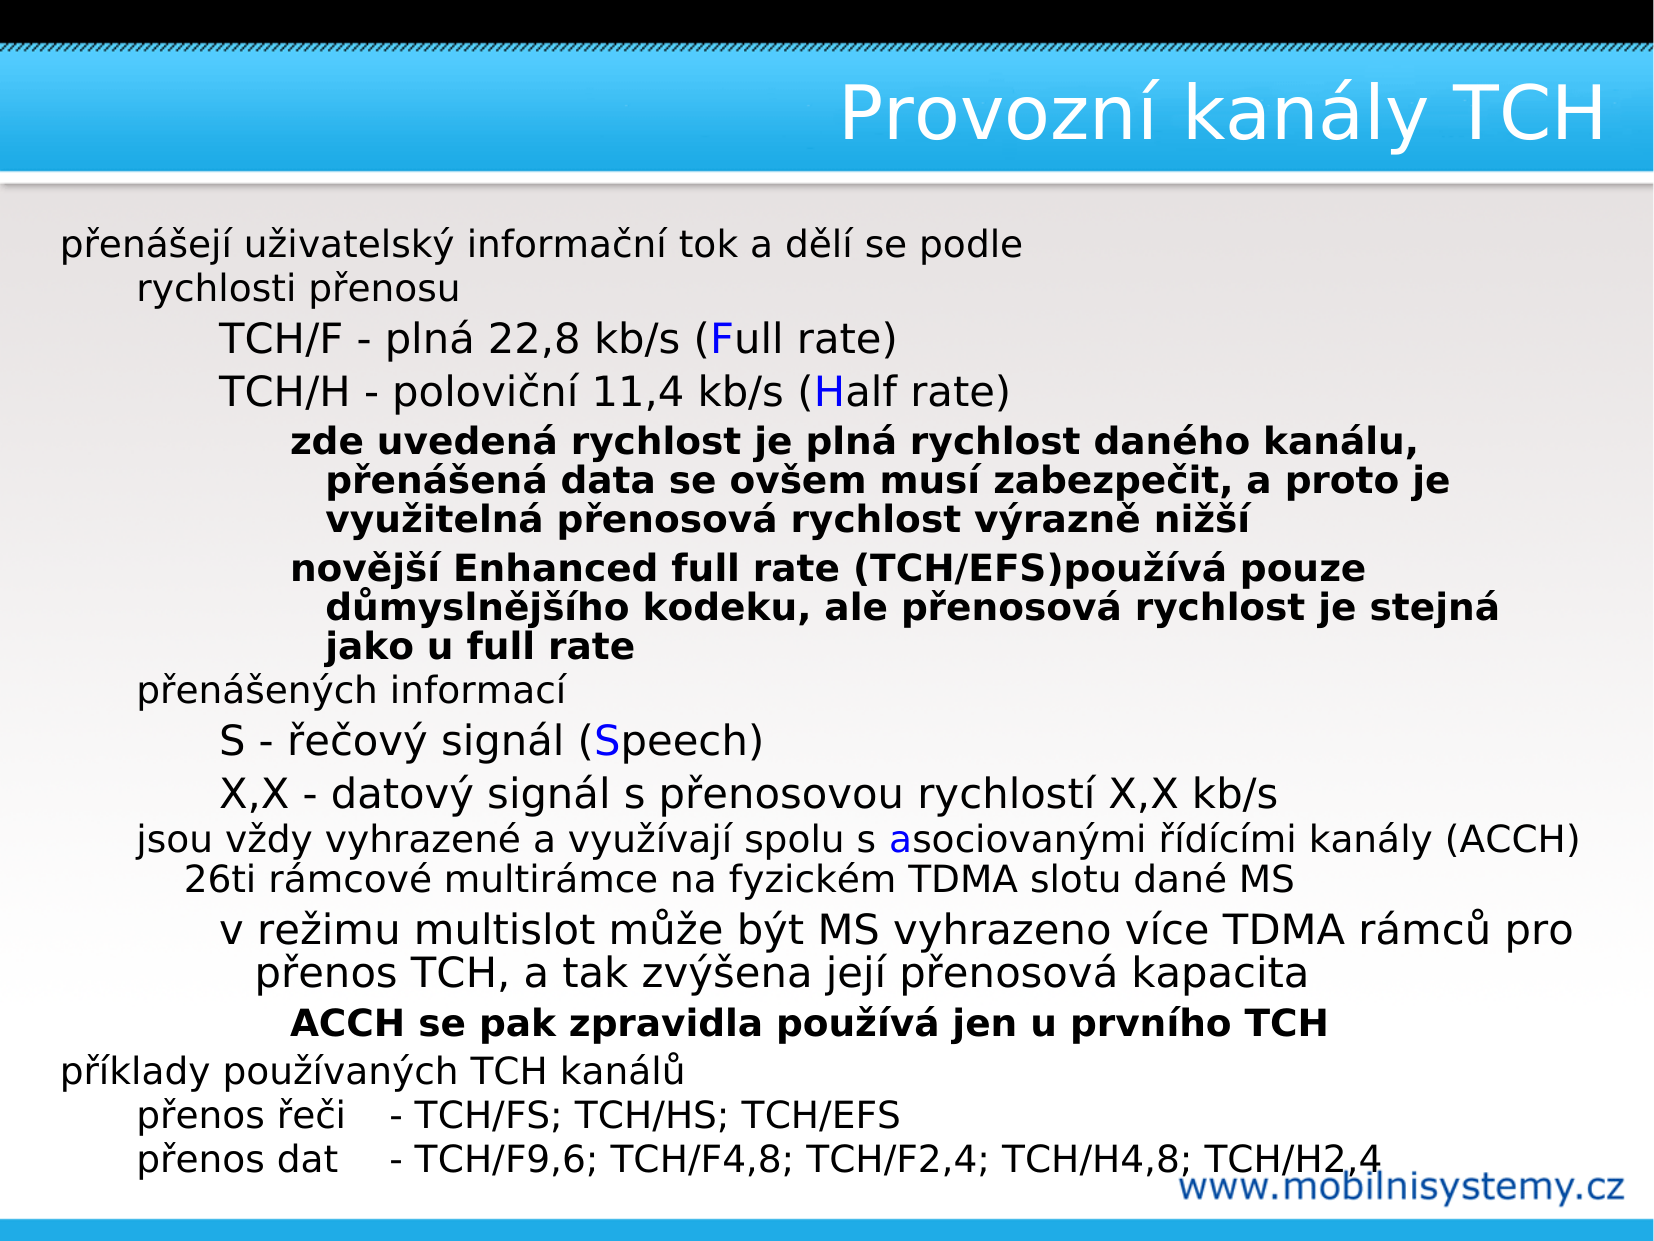

# Provozní kanály TCH
přenášejí uživatelský informační tok a dělí se podle
rychlosti přenosu
TCH/F - plná 22,8 kb/s (Full rate)
TCH/H - poloviční 11,4 kb/s (Half rate)
zde uvedená rychlost je plná rychlost daného kanálu, přenášená data se ovšem musí zabezpečit, a proto je využitelná přenosová rychlost výrazně nižší
novější Enhanced full rate (TCH/EFS)používá pouze důmyslnějšího kodeku, ale přenosová rychlost je stejná jako u full rate
přenášených informací
S - řečový signál (Speech)
X,X - datový signál s přenosovou rychlostí X,X kb/s
jsou vždy vyhrazené a využívají spolu s asociovanými řídícími kanály (ACCH) 26ti rámcové multirámce na fyzickém TDMA slotu dané MS
v režimu multislot může být MS vyhrazeno více TDMA rámců pro přenos TCH, a tak zvýšena její přenosová kapacita
ACCH se pak zpravidla používá jen u prvního TCH
příklady používaných TCH kanálů
přenos řeči 	- TCH/FS; TCH/HS; TCH/EFS
přenos dat 	- TCH/F9,6; TCH/F4,8; TCH/F2,4; TCH/H4,8; TCH/H2,4